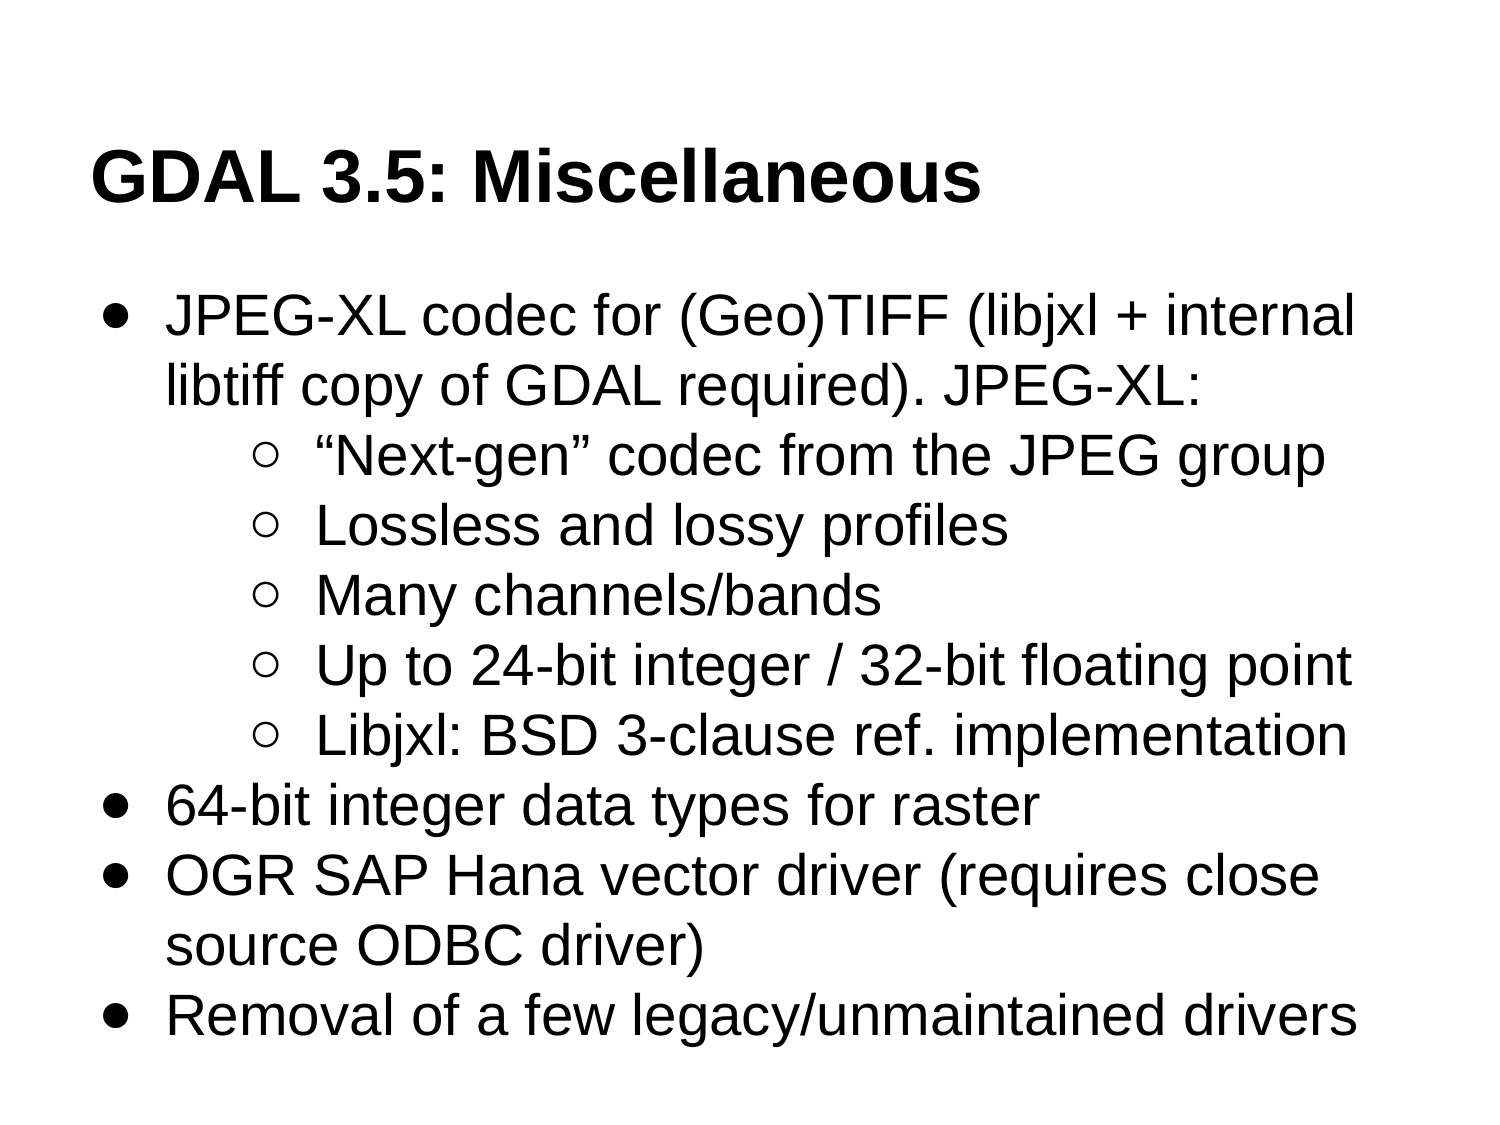

# GDAL 3.5: Miscellaneous
JPEG-XL codec for (Geo)TIFF (libjxl + internal libtiff copy of GDAL required). JPEG-XL:
“Next-gen” codec from the JPEG group
Lossless and lossy profiles
Many channels/bands
Up to 24-bit integer / 32-bit floating point
Libjxl: BSD 3-clause ref. implementation
64-bit integer data types for raster
OGR SAP Hana vector driver (requires close source ODBC driver)
Removal of a few legacy/unmaintained drivers